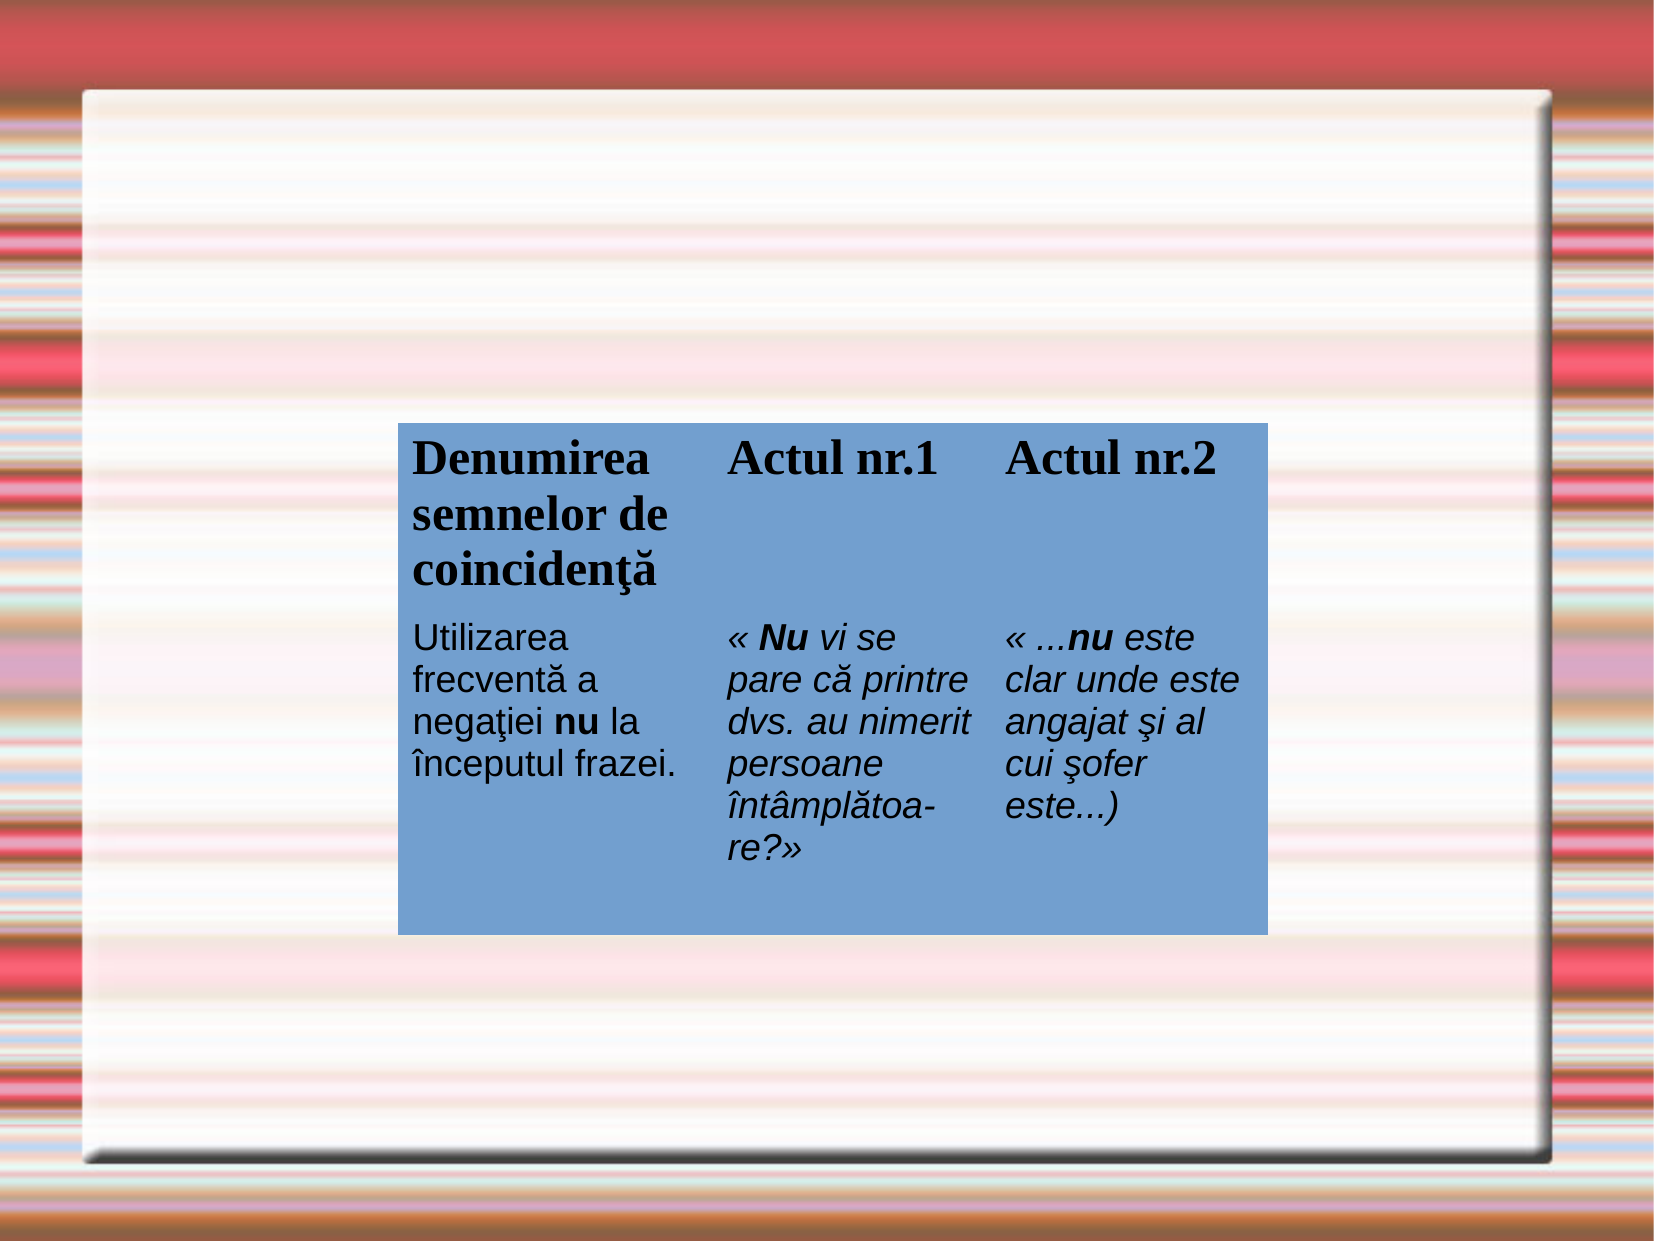

#
| Denumirea semnelor de coincidenţă | Actul nr.1 | Actul nr.2 |
| --- | --- | --- |
| Utilizarea frecventă a negaţiei nu la începutul frazei. | « Nu vi se pare că printre dvs. au nimerit persoane întâmplătoa-re?» | « ...nu este clar unde este angajat şi al cui şofer este...) |